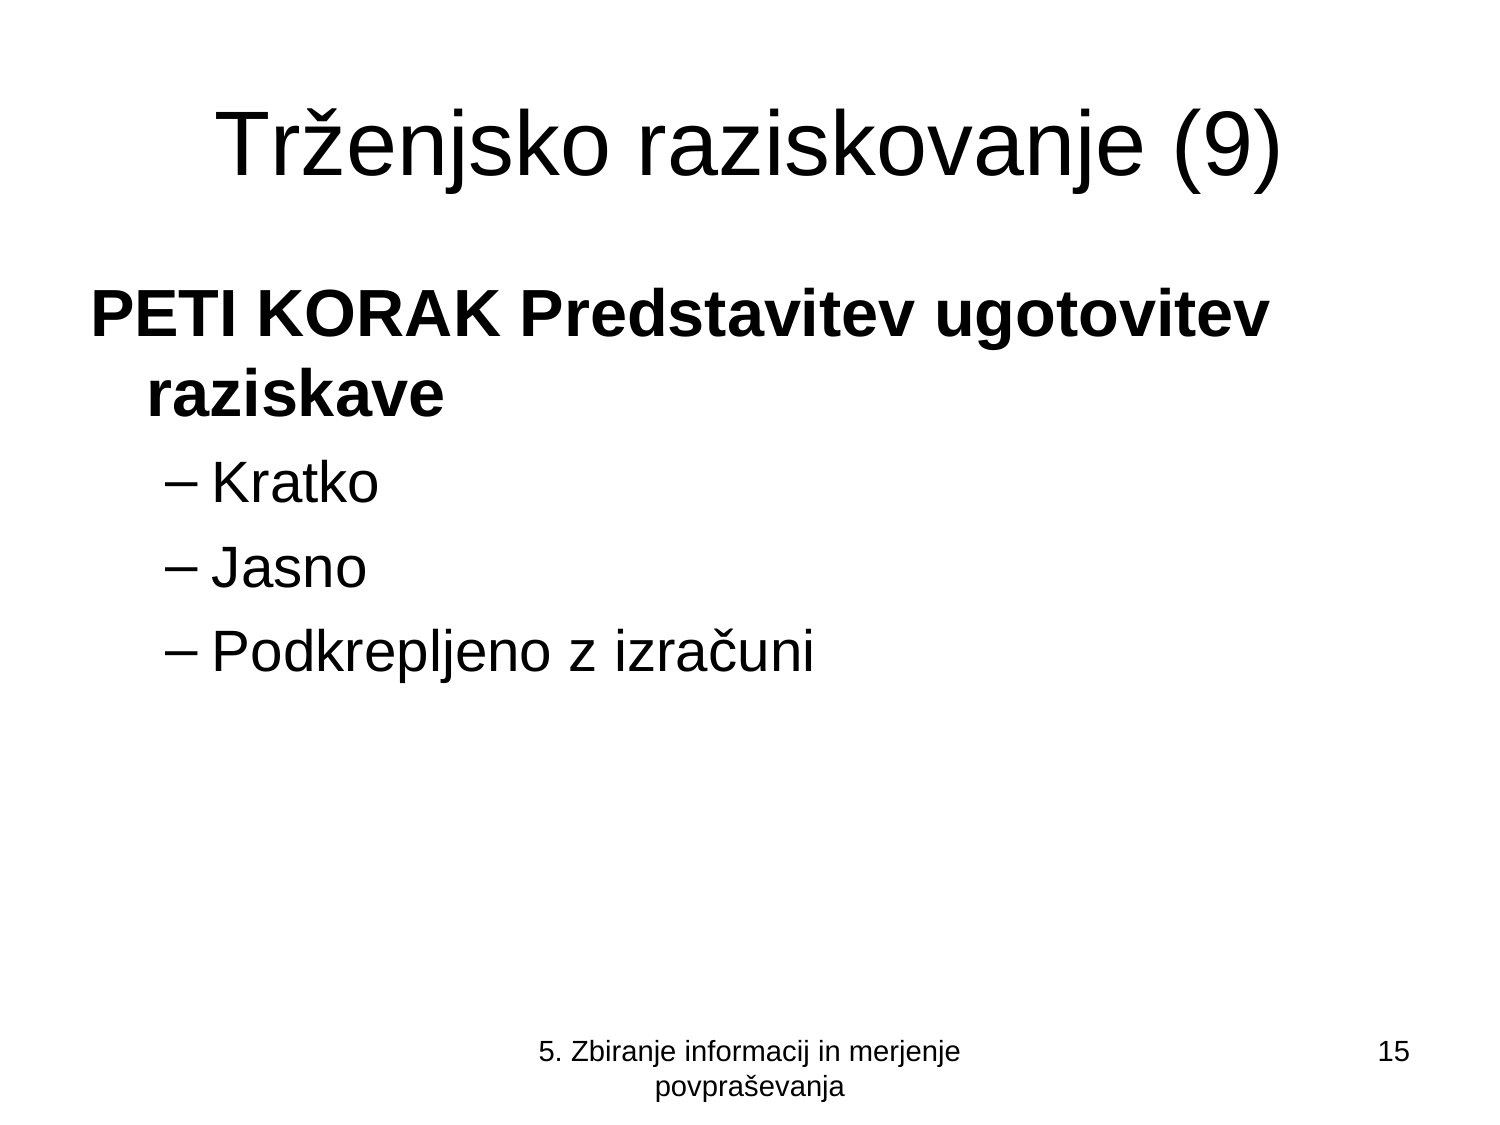

# Trženjsko raziskovanje (9)
PETI KORAK Predstavitev ugotovitev raziskave
Kratko
Jasno
Podkrepljeno z izračuni
5. Zbiranje informacij in merjenje povpraševanja